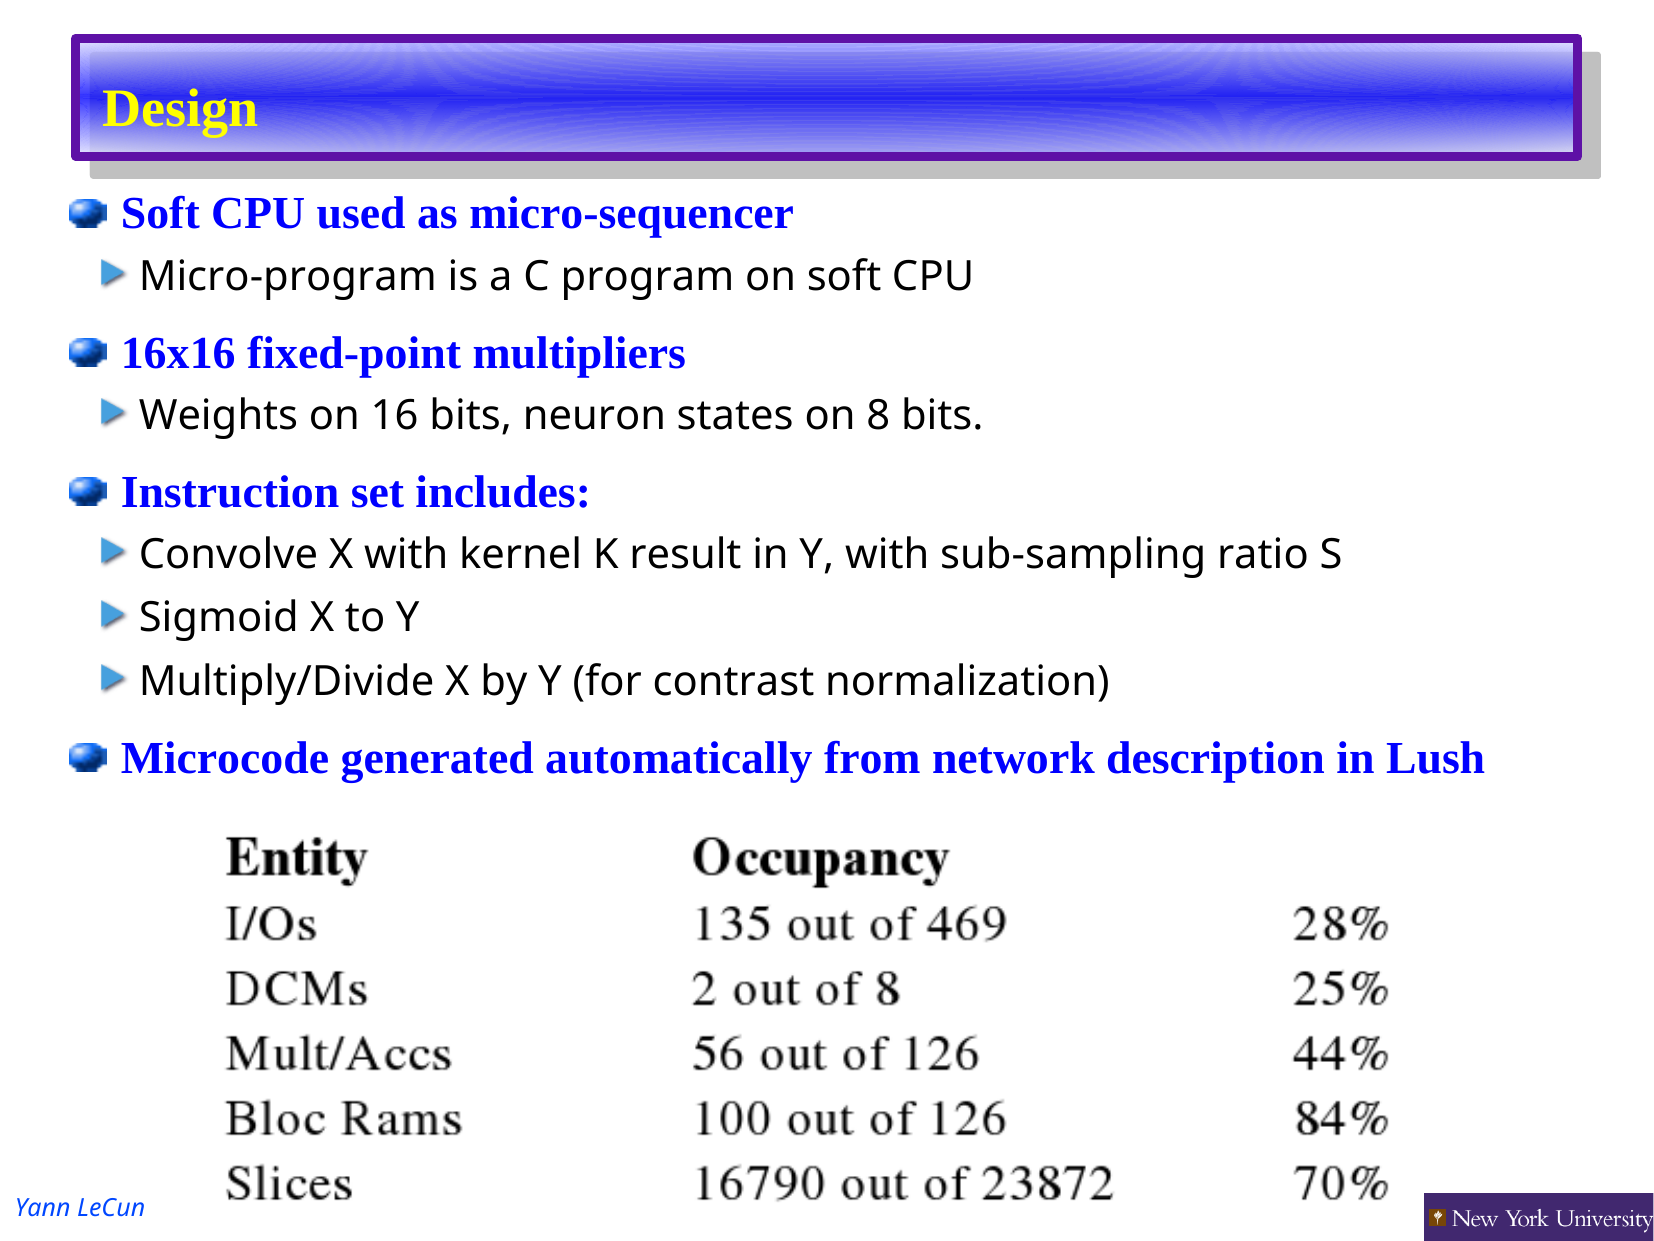

# Design
Soft CPU used as micro-sequencer
Micro-program is a C program on soft CPU
16x16 fixed-point multipliers
Weights on 16 bits, neuron states on 8 bits.
Instruction set includes:
Convolve X with kernel K result in Y, with sub-sampling ratio S
Sigmoid X to Y
Multiply/Divide X by Y (for contrast normalization)
Microcode generated automatically from network description in Lush